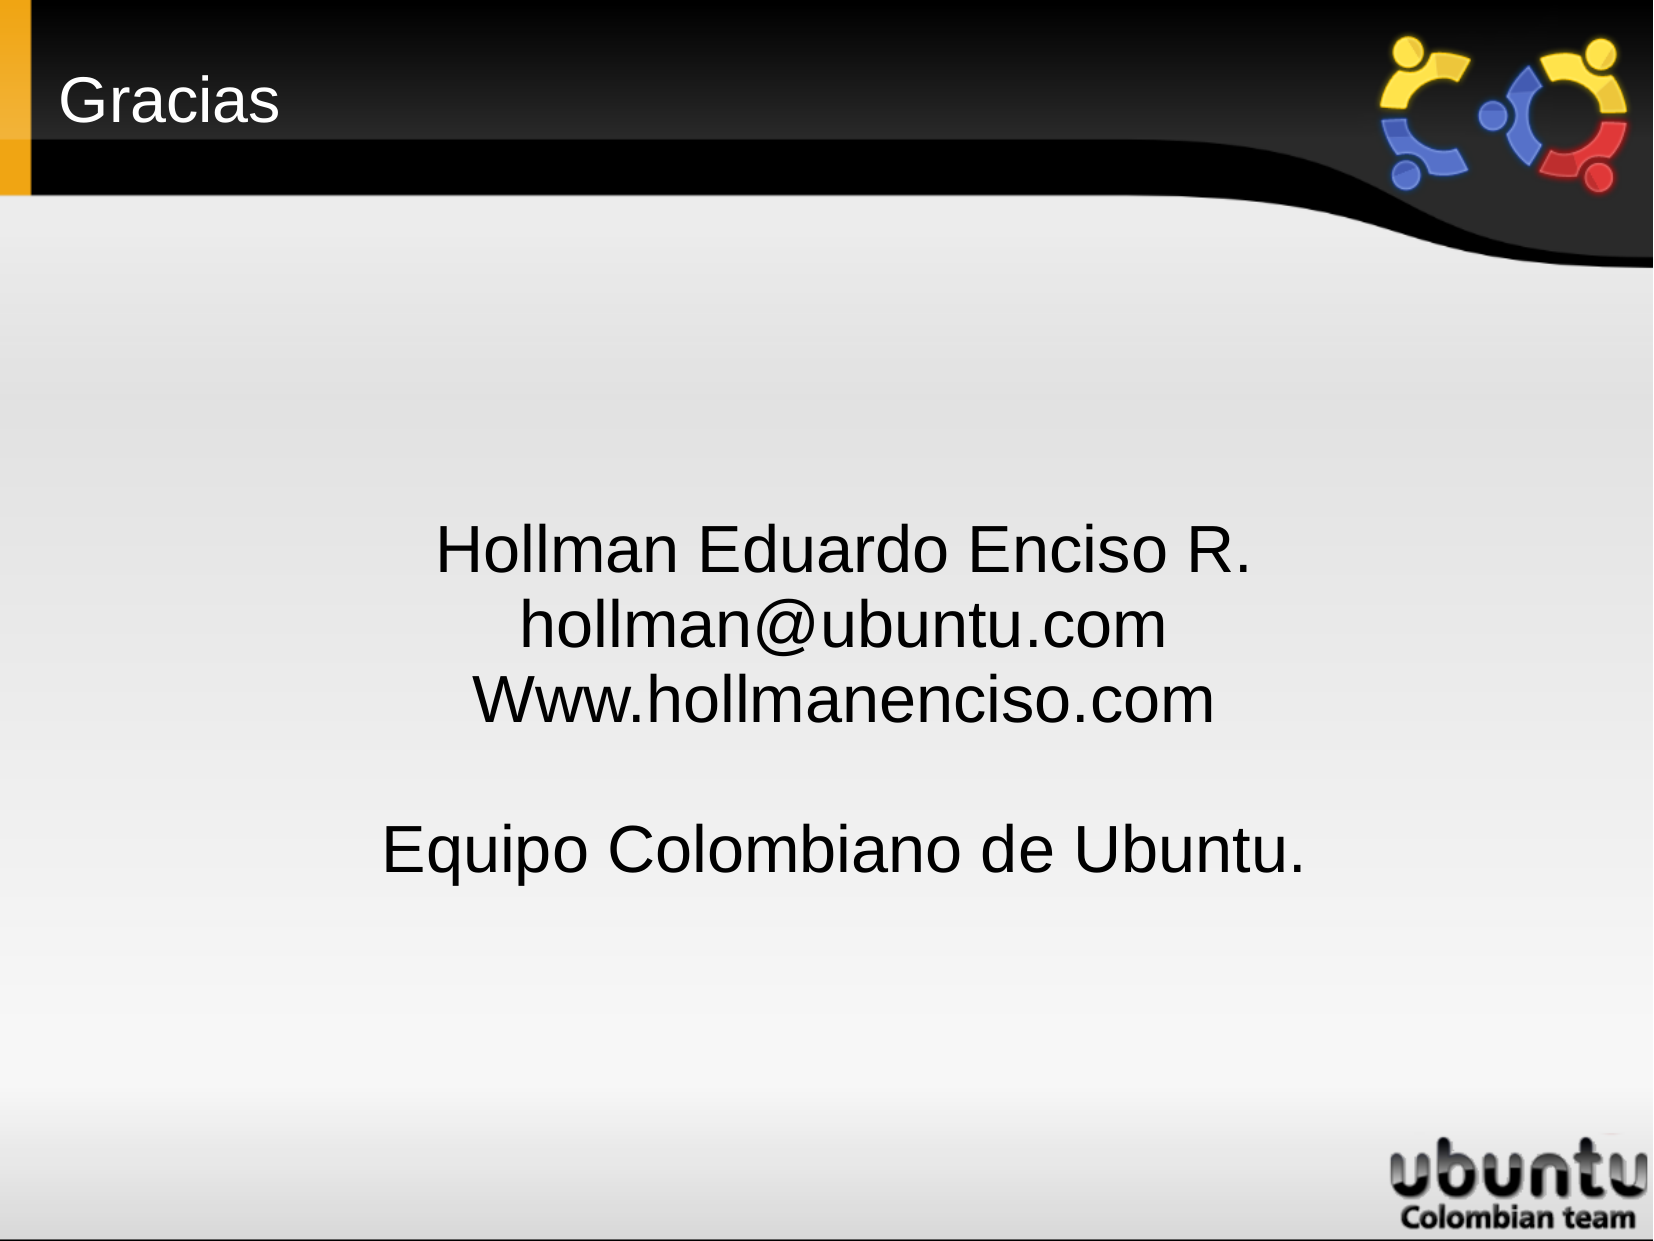

# Gracias
Hollman Eduardo Enciso R.
hollman@ubuntu.com
Www.hollmanenciso.com
Equipo Colombiano de Ubuntu.